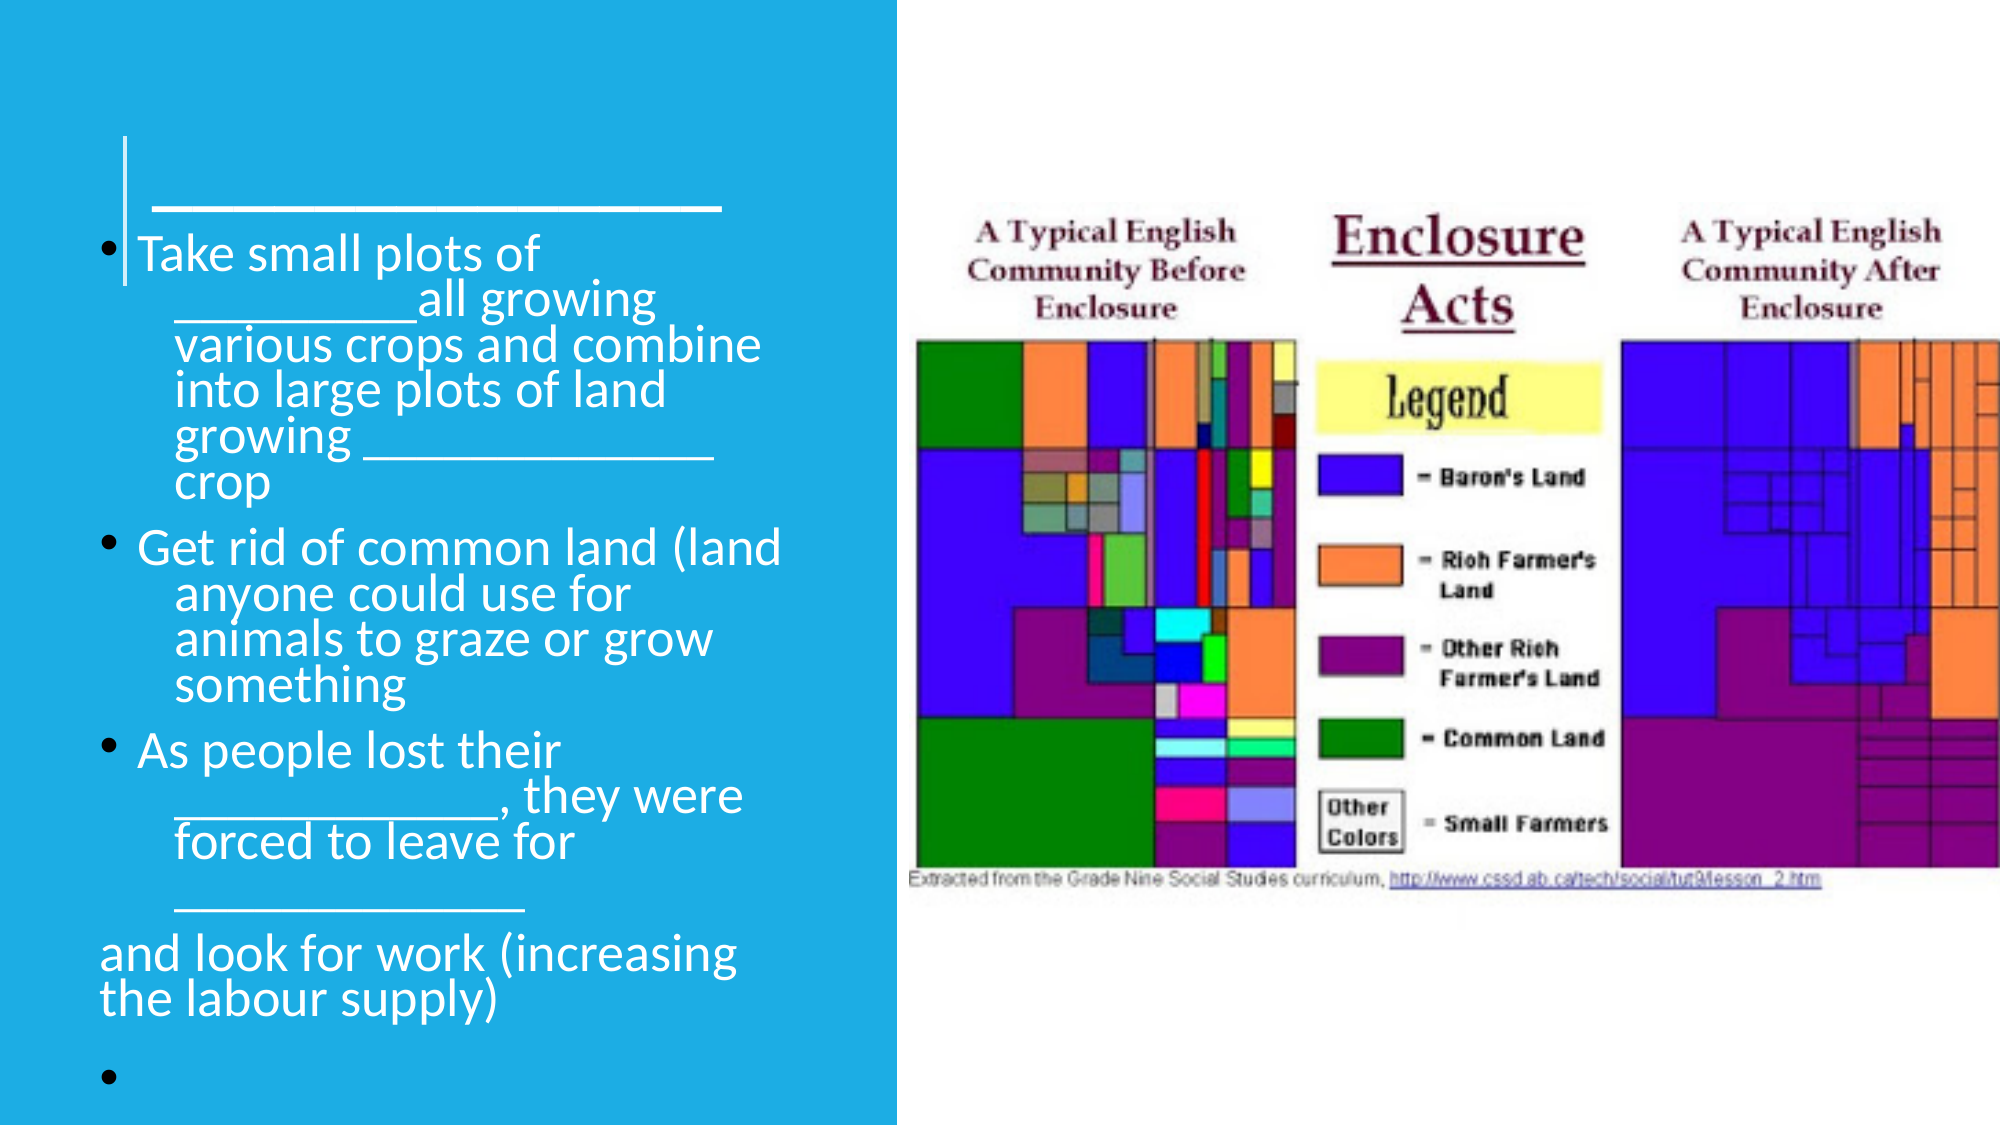

# ______________
Take small plots of _________all growing various crops and combine into large plots of land growing _____________ crop
Get rid of common land (land anyone could use for animals to graze or grow something
As people lost their ____________, they were forced to leave for _____________
and look for work (increasing the labour supply)